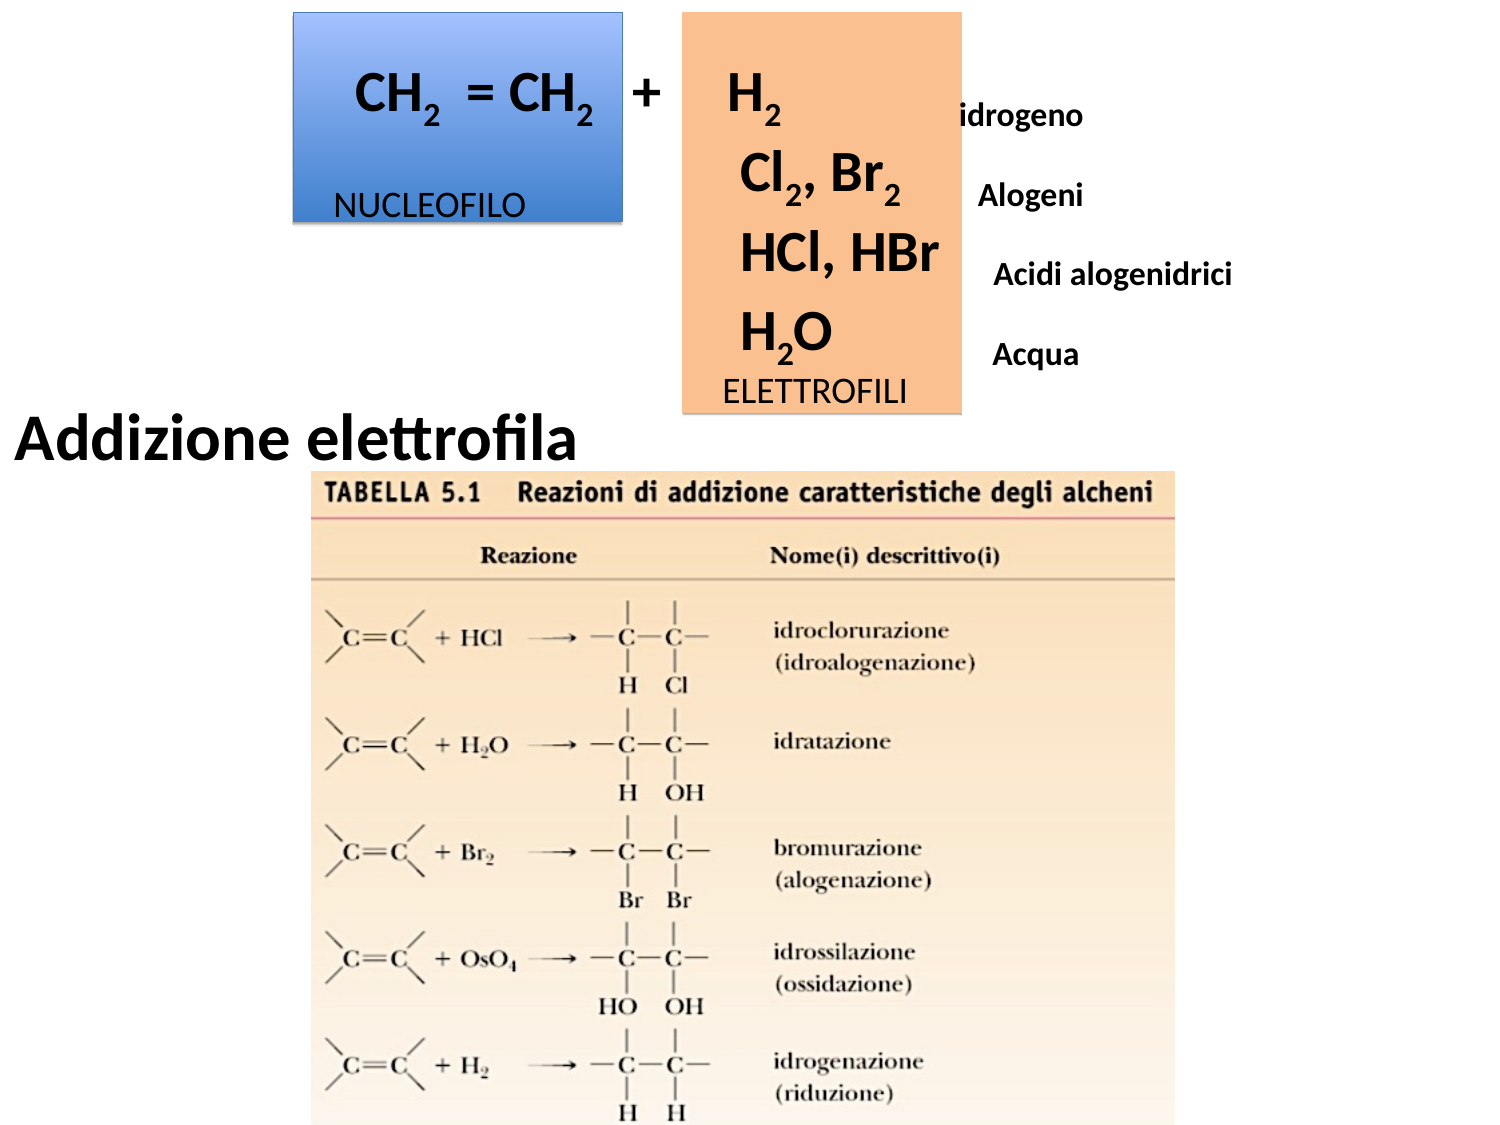

CH2 = CH2 + H2 idrogeno
 Cl2, Br2 Alogeni
 HCl, HBr Acidi alogenidrici
 H2O Acqua
NUCLEOFILO
ELETTROFILI
Addizione elettrofila